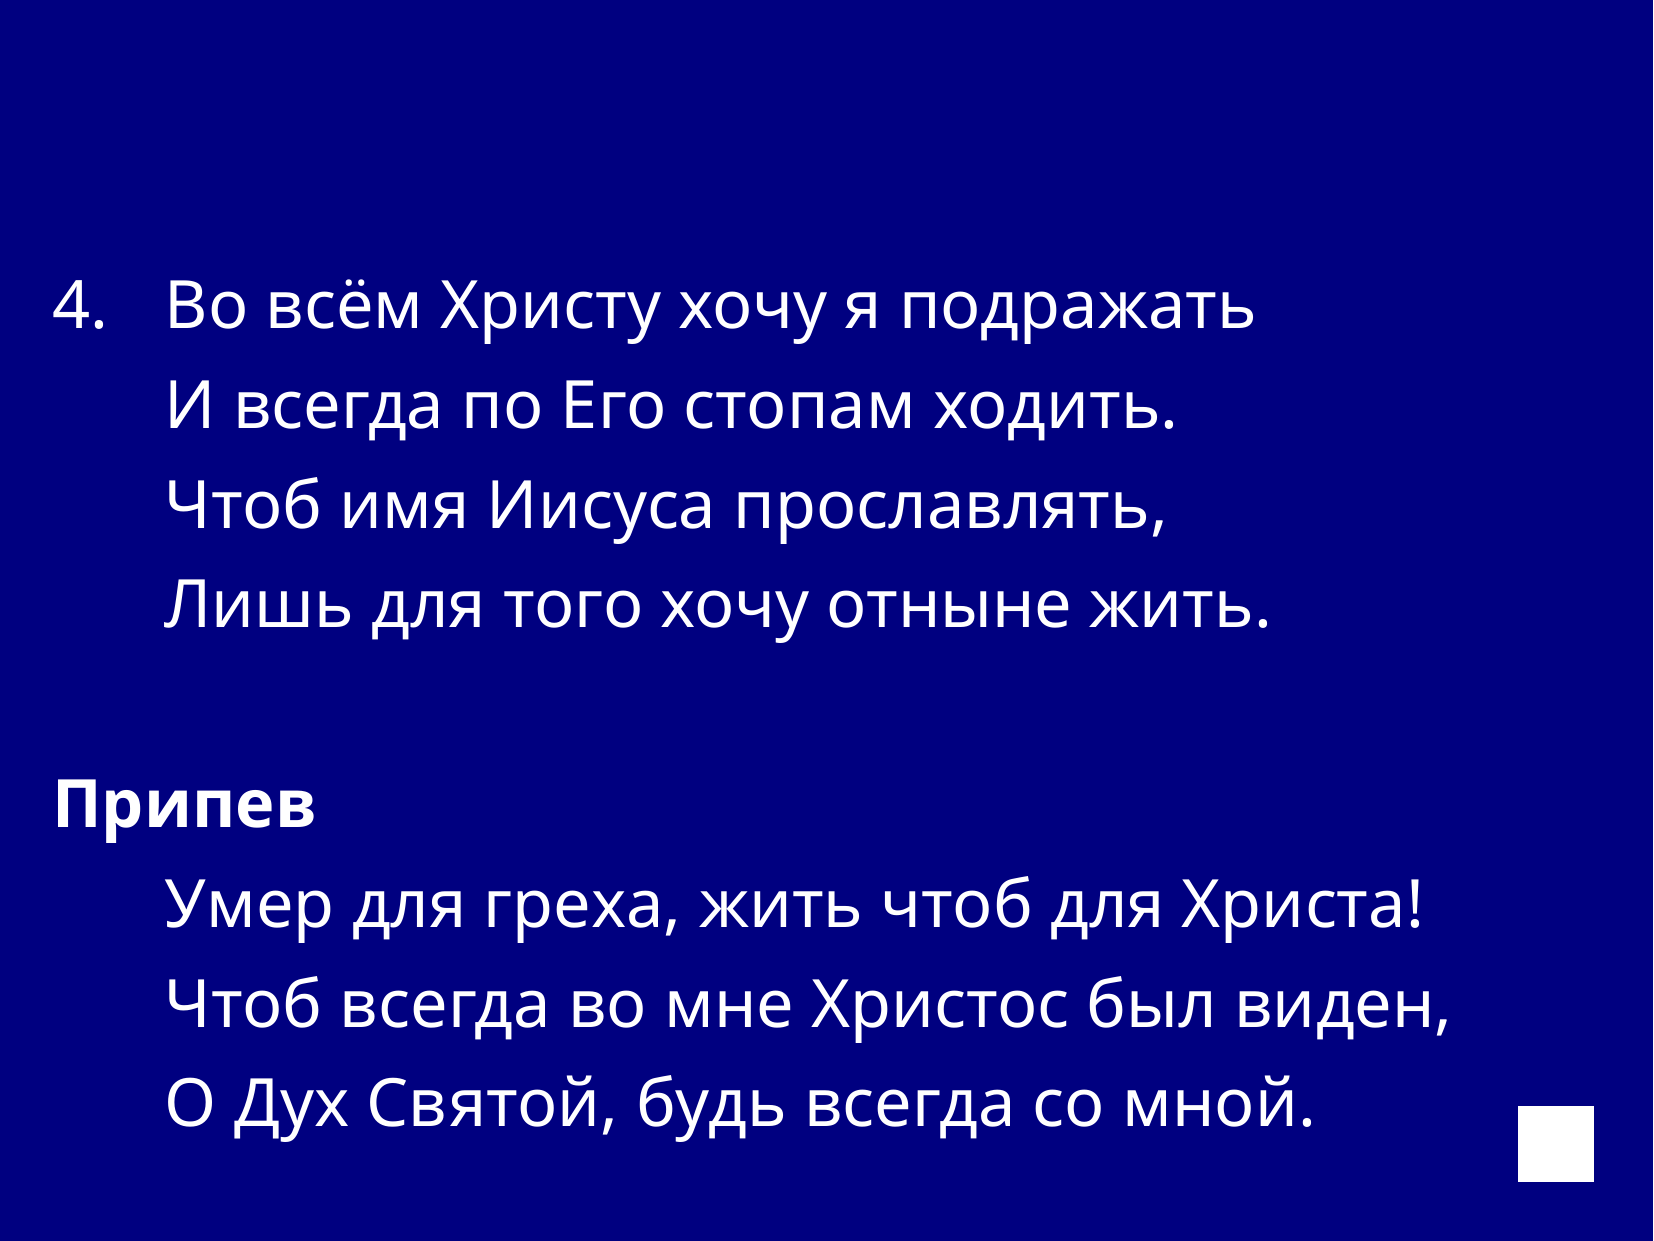

4.	Во всём Христу хочу я подражать
	И всегда по Его стопам ходить.
	Чтоб имя Иисуса прославлять,
	Лишь для того хочу отныне жить.
Припев
	Умер для греха, жить чтоб для Христа!
	Чтоб всегда во мне Христос был виден,
	О Дух Святой, будь всегда со мной.